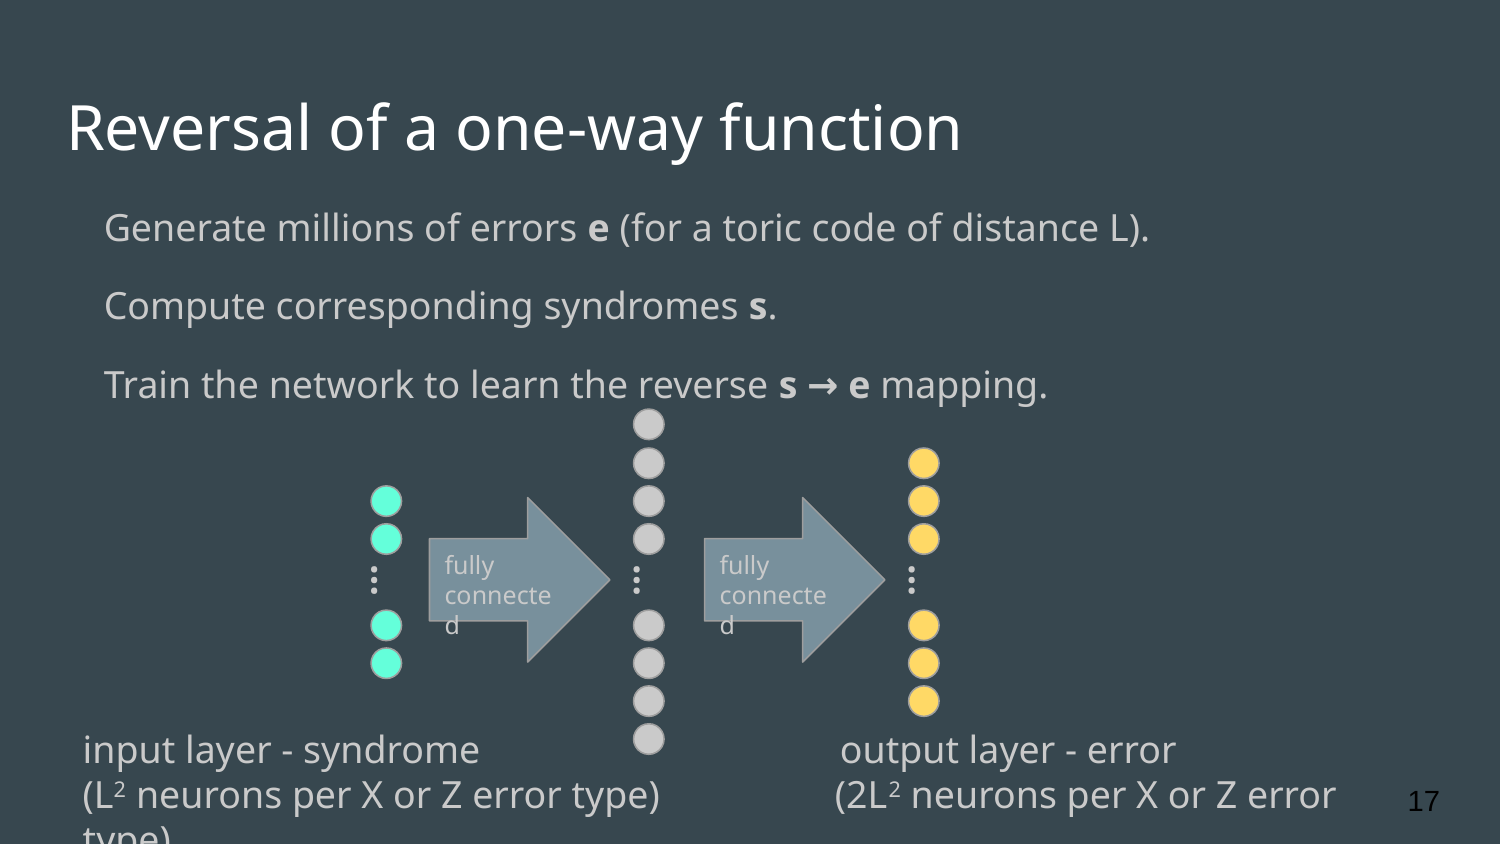

# Reversal of a one-way function
Generate millions of errors e (for a toric code of distance L).
Compute corresponding syndromes s.
Train the network to learn the reverse s → e mapping.
fully connected
fully connected
…
…
…
input layer - syndrome output layer - error
(L2 neurons per X or Z error type) (2L2 neurons per X or Z error type)